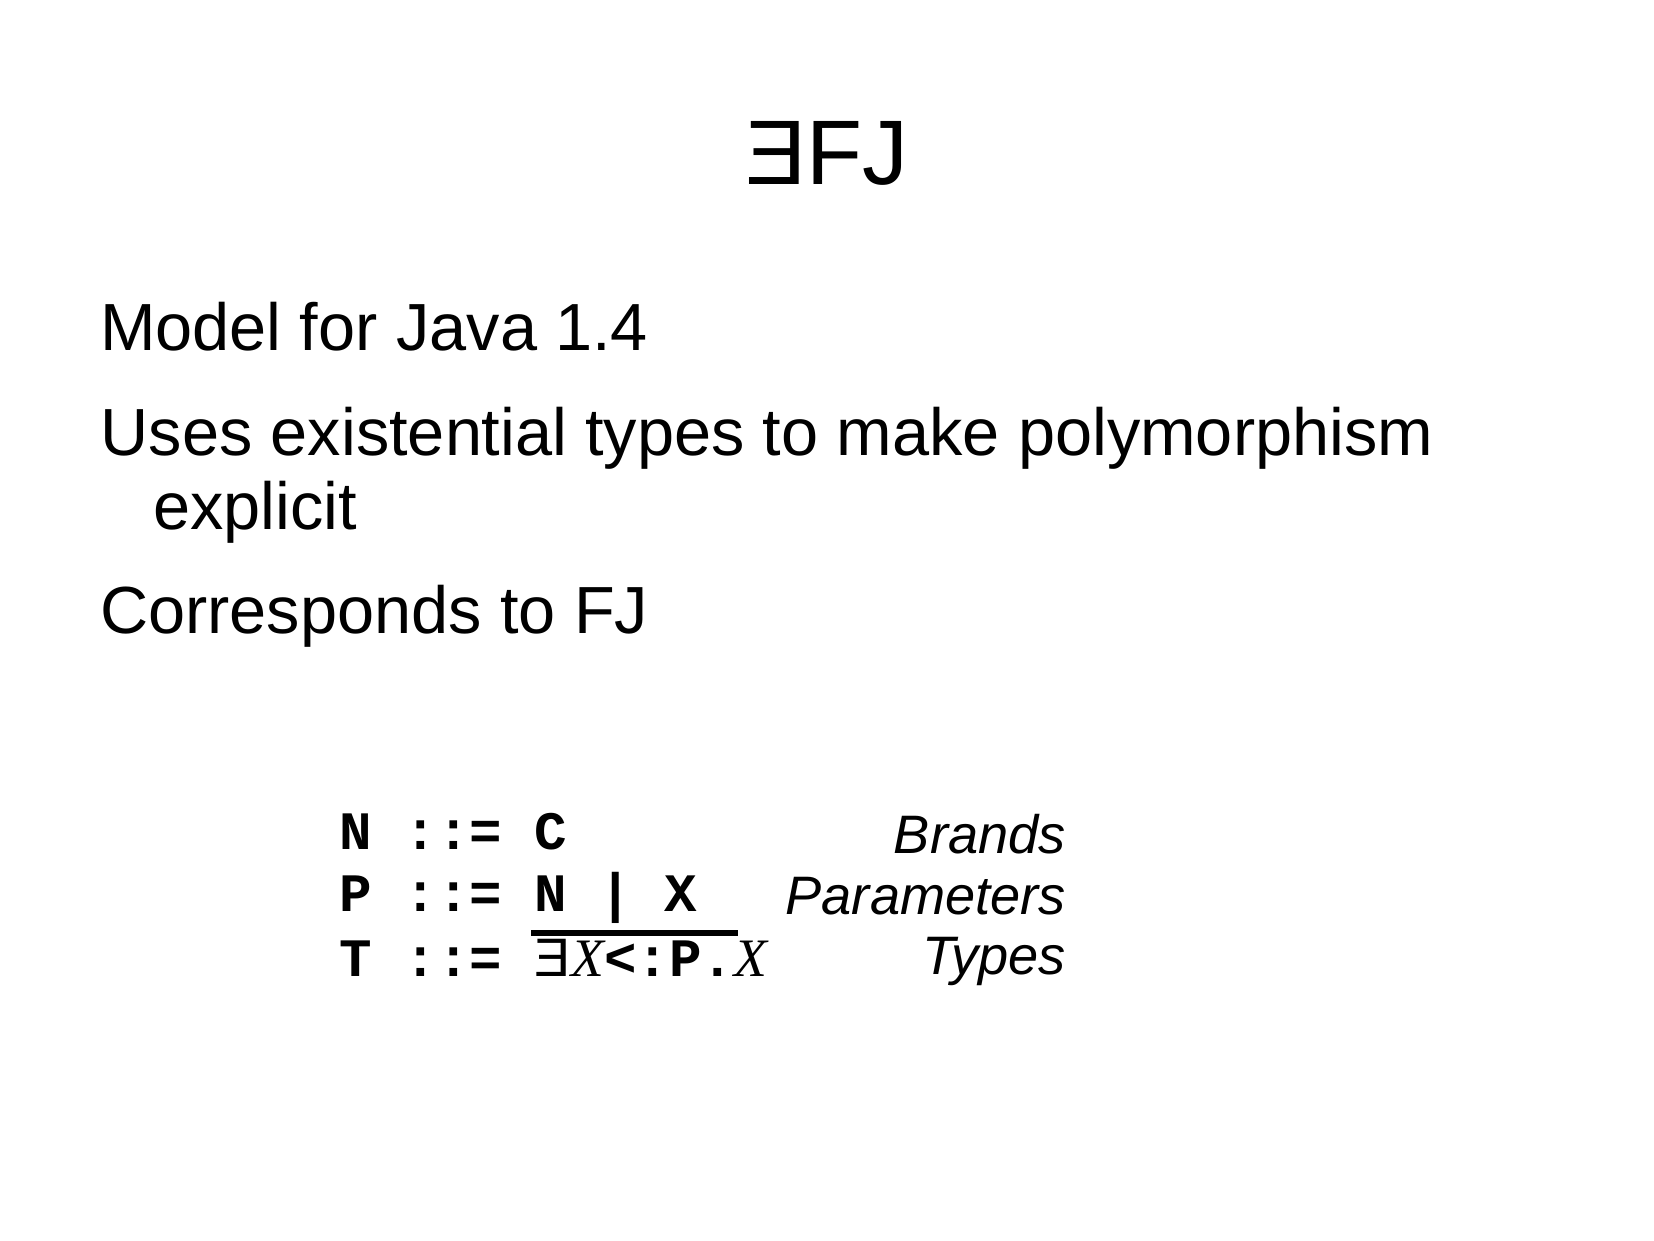

# ƎFJ
Model for Java 1.4
Uses existential types to make polymorphism explicit
Corresponds to FJ
N ::= C
P ::= N | X
T ::= ƎX<:P.X
Brands
Parameters
Types